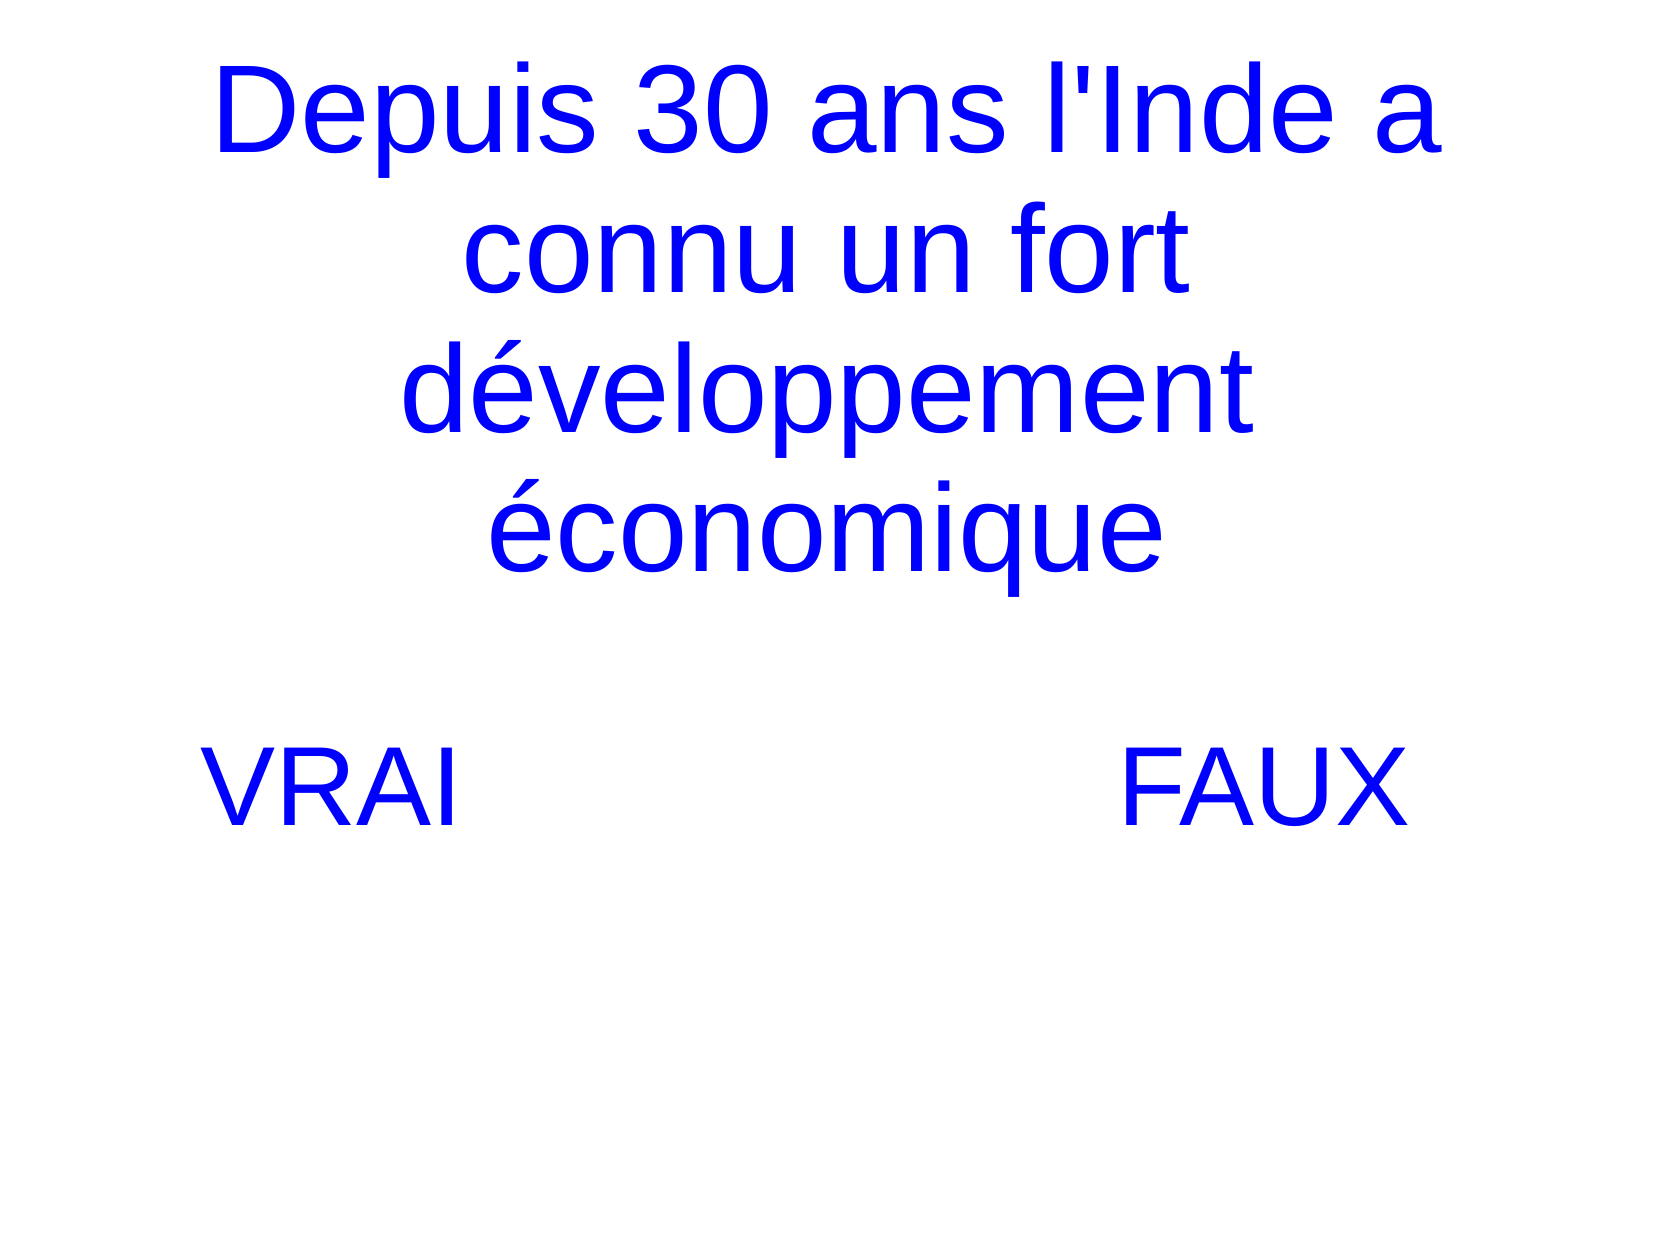

Depuis 30 ans l'Inde a connu un fort développement économique
 VRAI FAUX